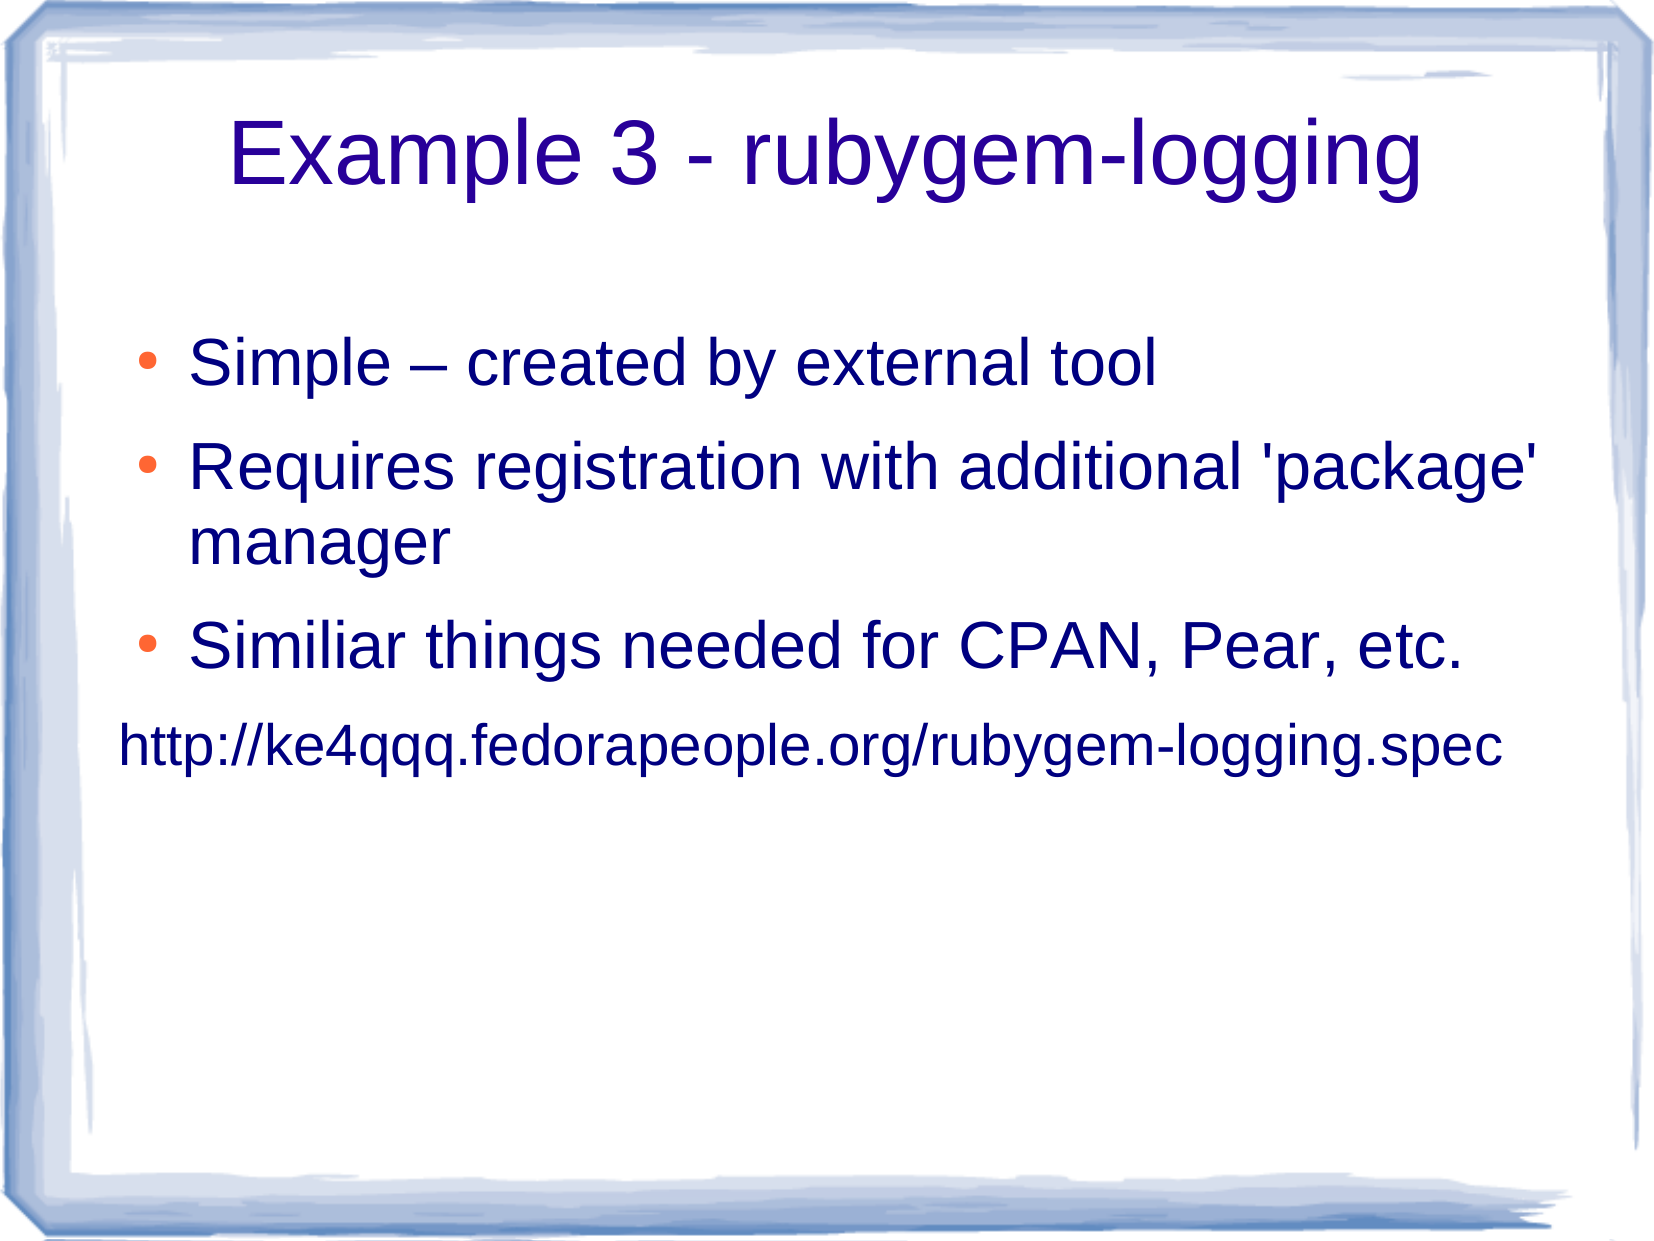

# Example 3 - rubygem-logging
Simple – created by external tool
Requires registration with additional 'package' manager
Similiar things needed for CPAN, Pear, etc.
http://ke4qqq.fedorapeople.org/rubygem-logging.spec